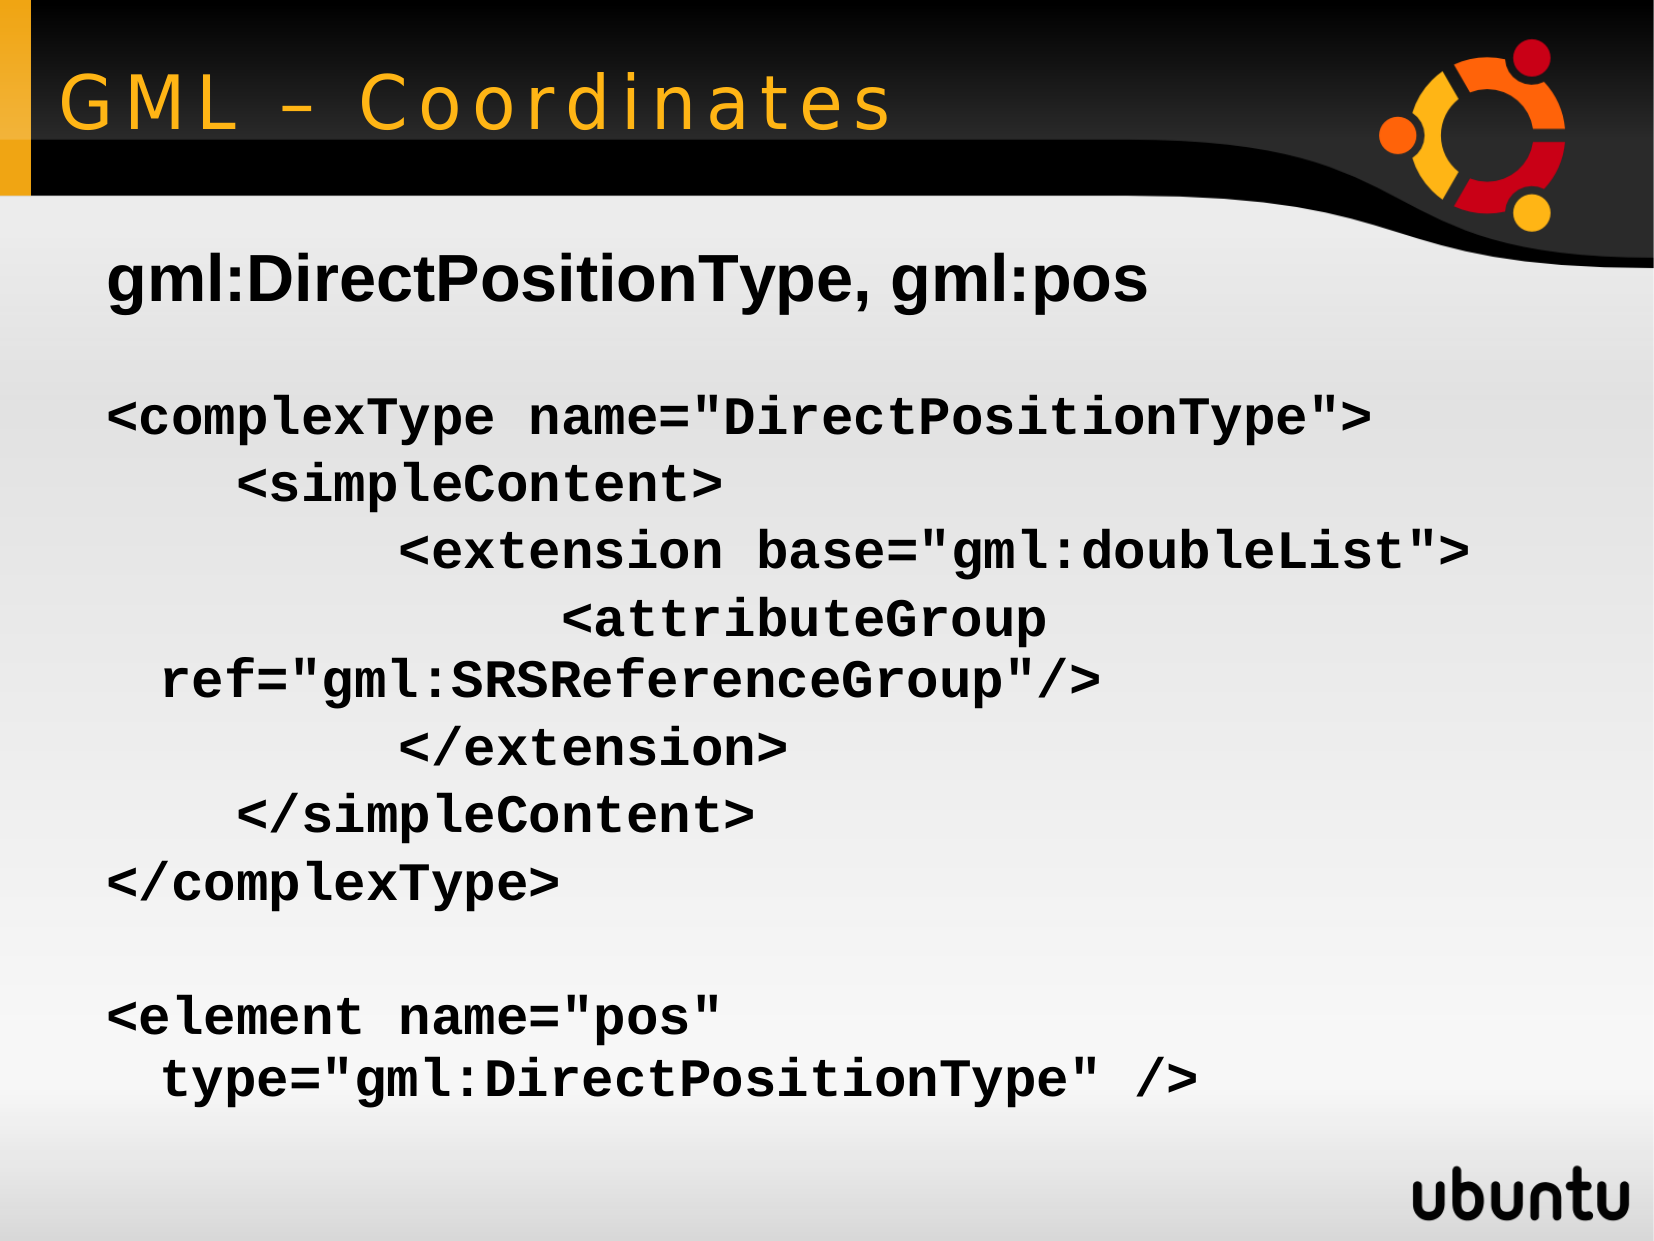

# GML – Coordinates
gml:DirectPositionType, gml:pos
<complexType name="DirectPositionType">
 <simpleContent>
 <extension base="gml:doubleList">
 <attributeGroup ref="gml:SRSReferenceGroup"/>
 </extension>
 </simpleContent>
</complexType>
<element name="pos" type="gml:DirectPositionType" />